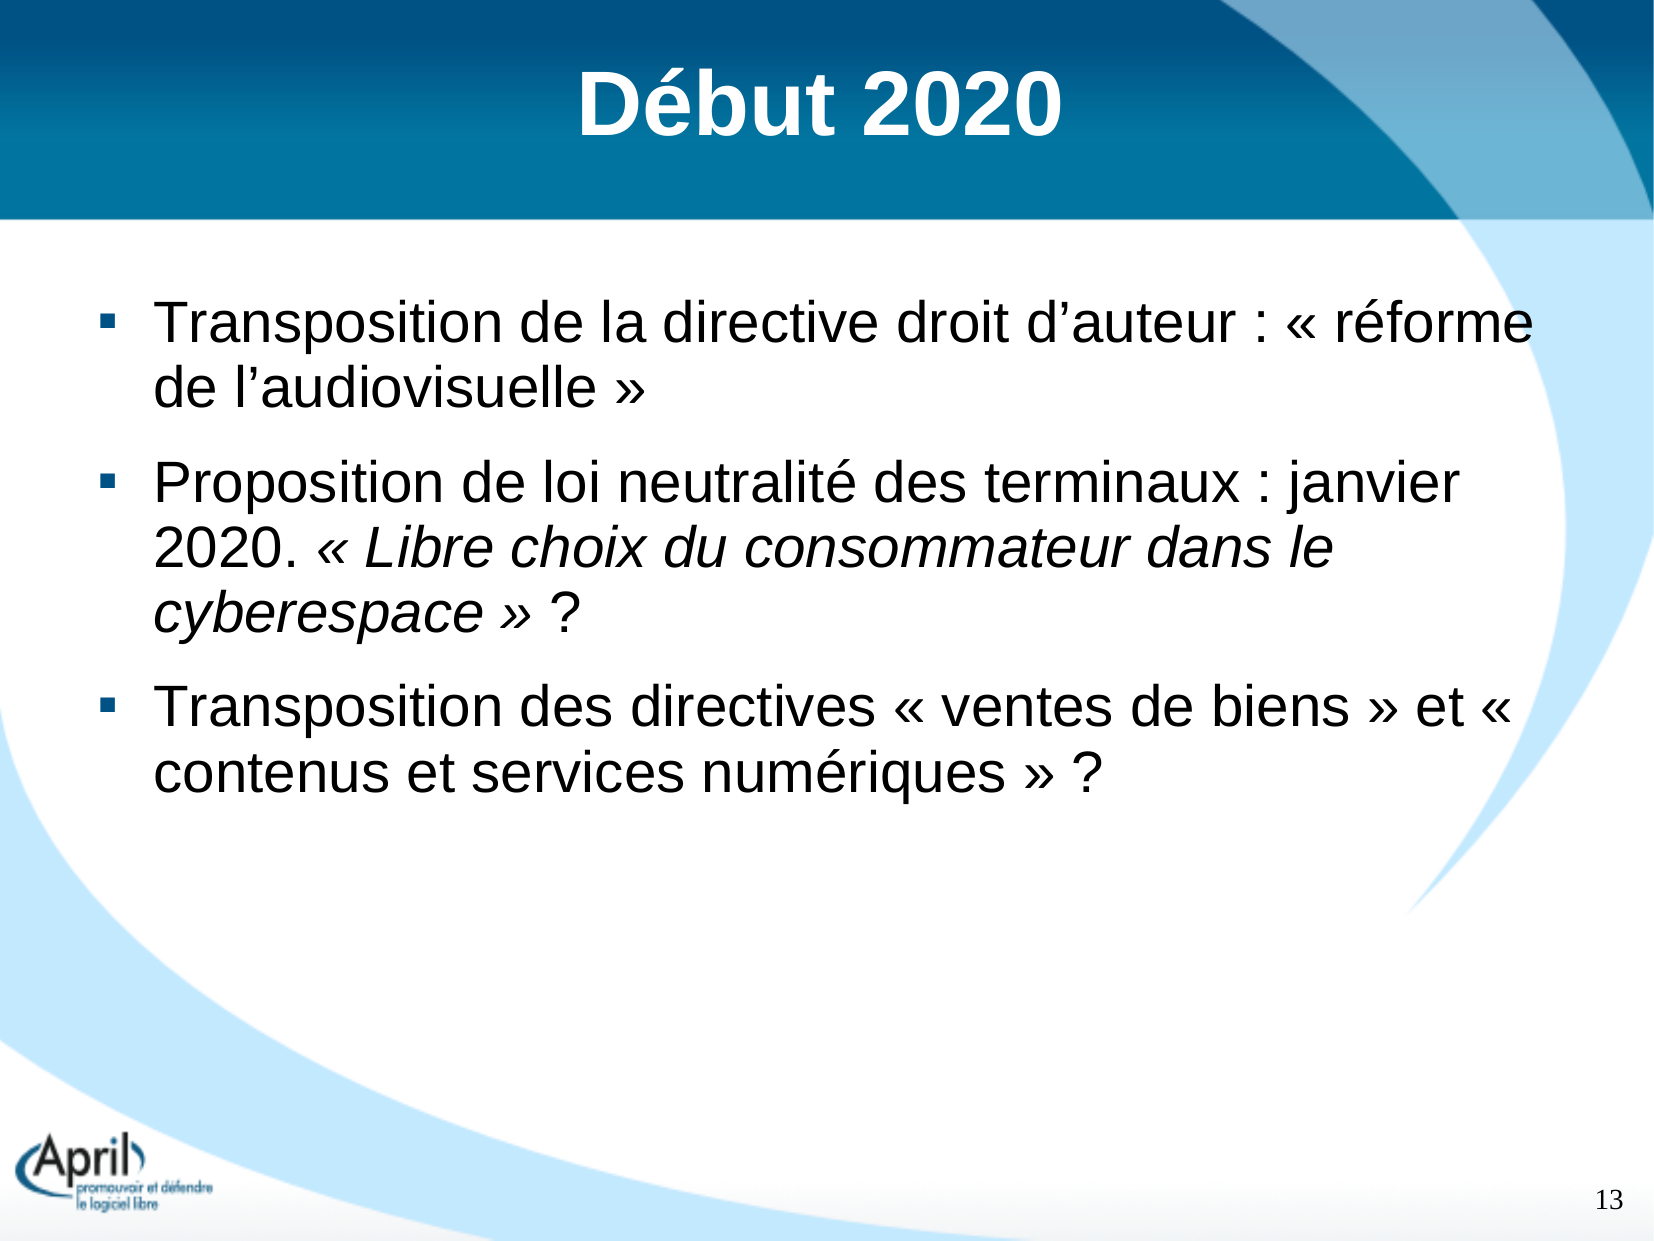

# Début 2020
Transposition de la directive droit d’auteur : « réforme de l’audiovisuelle »
Proposition de loi neutralité des terminaux : janvier 2020. « Libre choix du consommateur dans le cyberespace » ?
Transposition des directives « ventes de biens » et « contenus et services numériques » ?
13